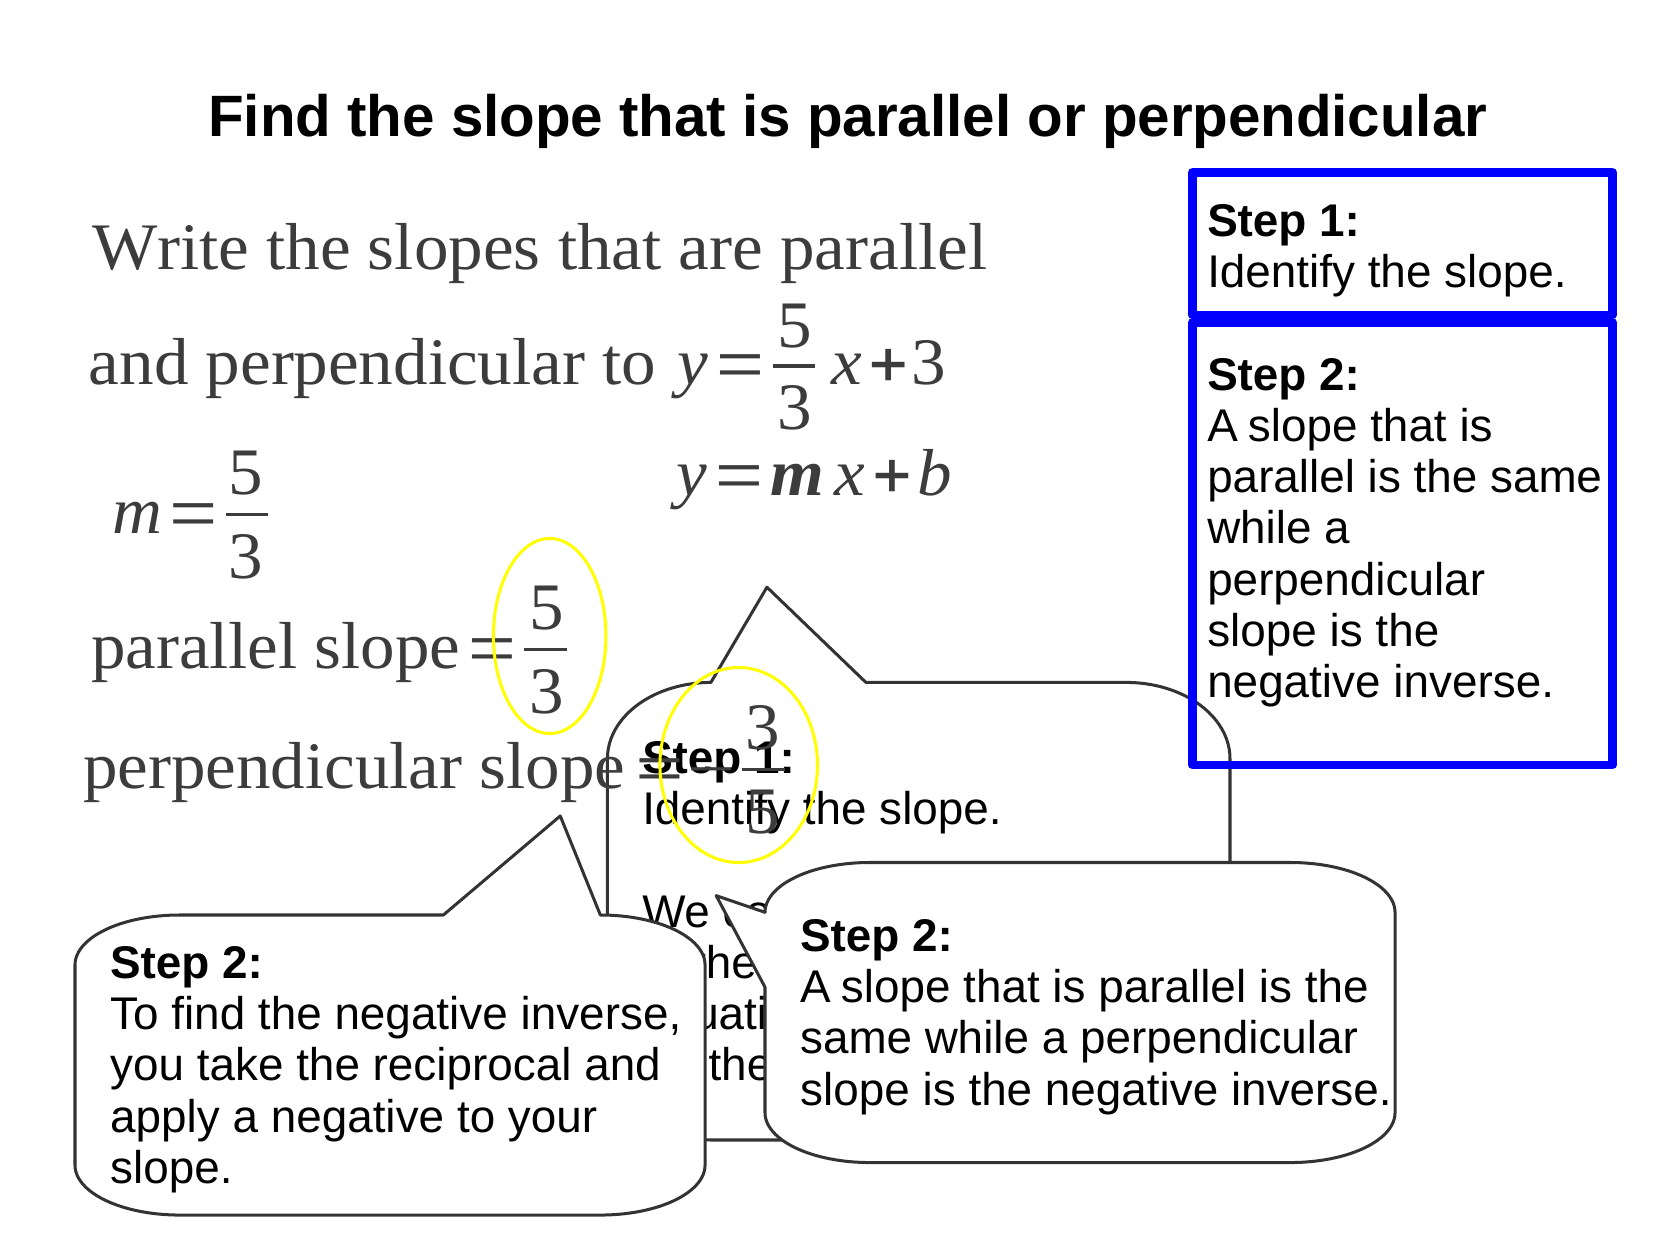

Find the slope that is parallel or perpendicular
Step 1:
Identify the slope.
Step 2:
A slope that is parallel is the same while a perpendicular slope is the negative inverse.
Step 1:
Identify the slope.
We compare our equation
to the slope-intercept
equation. Then we identify
m, the slope.
Step 2:
A slope that is parallel is the
same while a perpendicular
slope is the negative inverse.
Step 2:
To find the negative inverse,
you take the reciprocal and
apply a negative to your
slope.